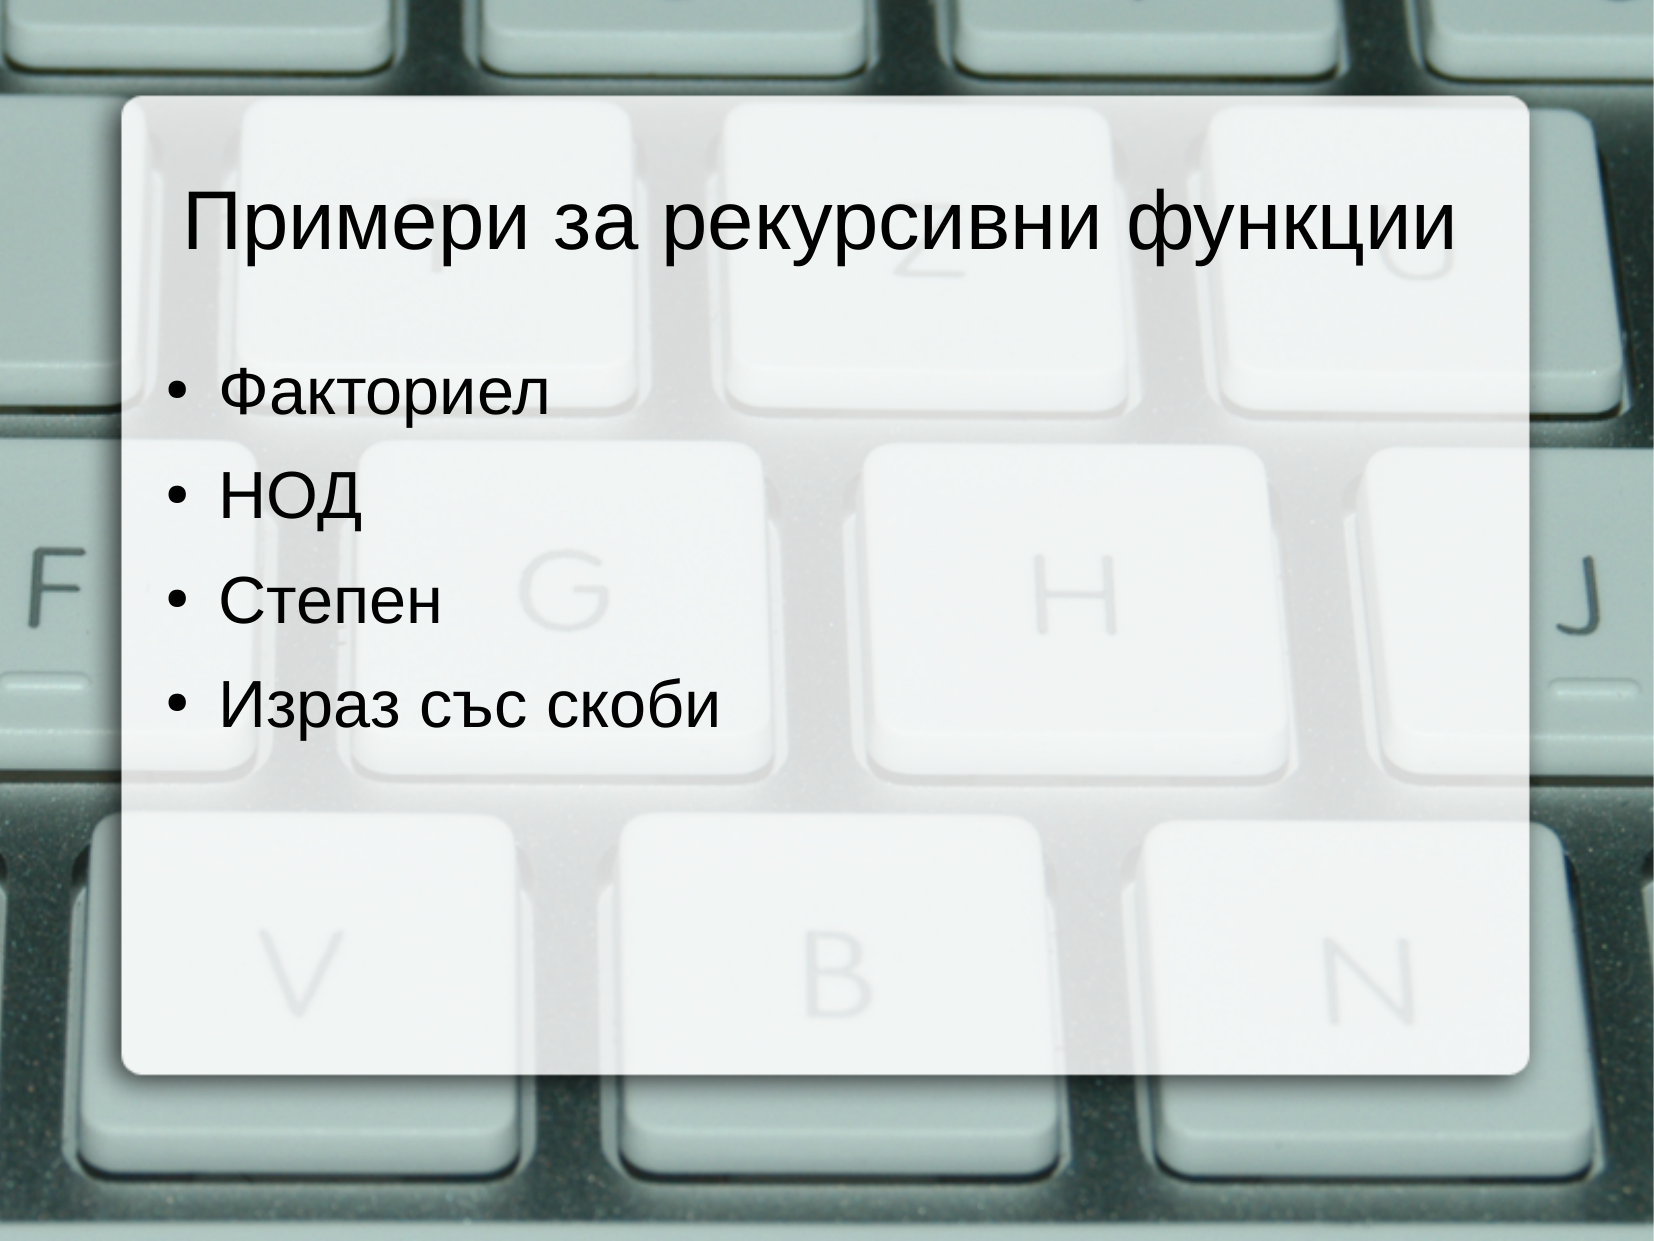

# Примери за рекурсивни функции
Факториел
НОД
Степен
Израз със скоби